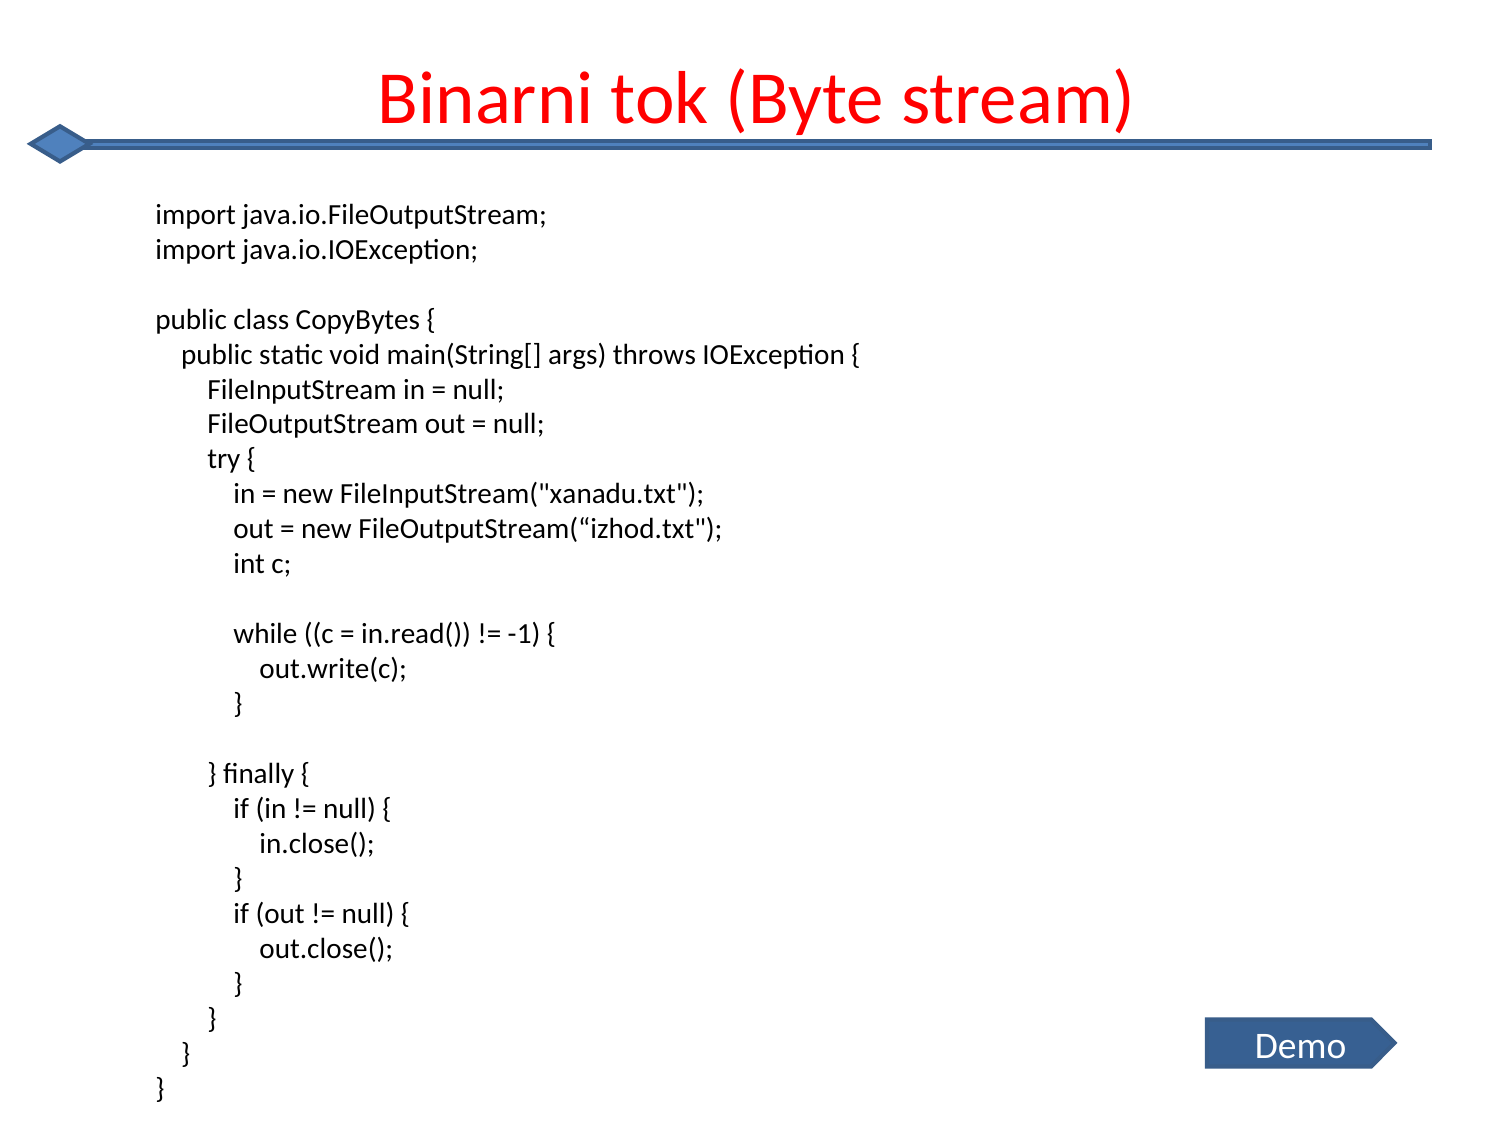

# Binarni tok (Byte stream)
import java.io.FileOutputStream;
import java.io.IOException;
public class CopyBytes {
 public static void main(String[] args) throws IOException {
 FileInputStream in = null;
 FileOutputStream out = null;
 try {
 in = new FileInputStream("xanadu.txt");
 out = new FileOutputStream(“izhod.txt");
 int c;
 while ((c = in.read()) != -1) {
 out.write(c);
 }
 } finally {
 if (in != null) {
 in.close();
 }
 if (out != null) {
 out.close();
 }
 }
 }
}
Demo